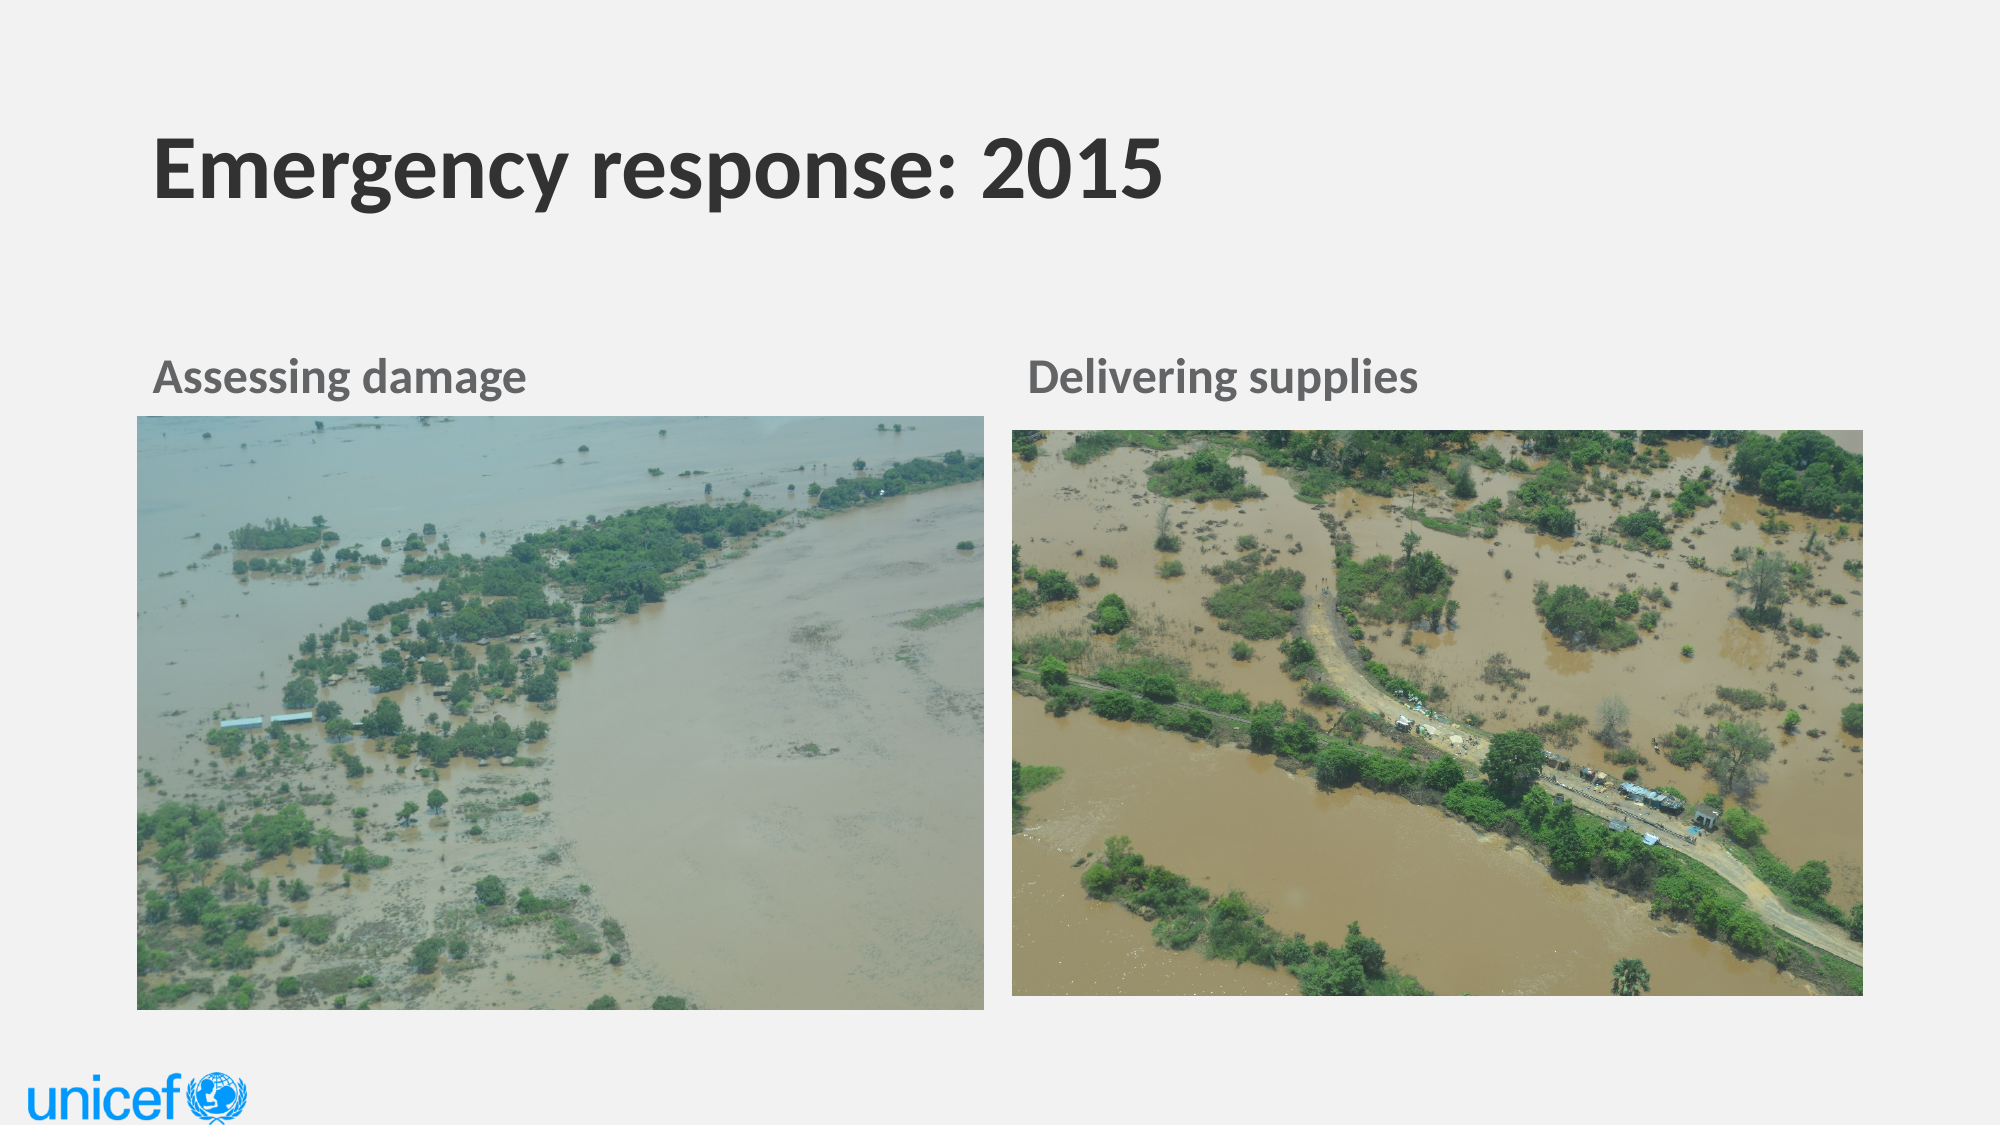

# Emergency response: 2015
Assessing damage
Delivering supplies